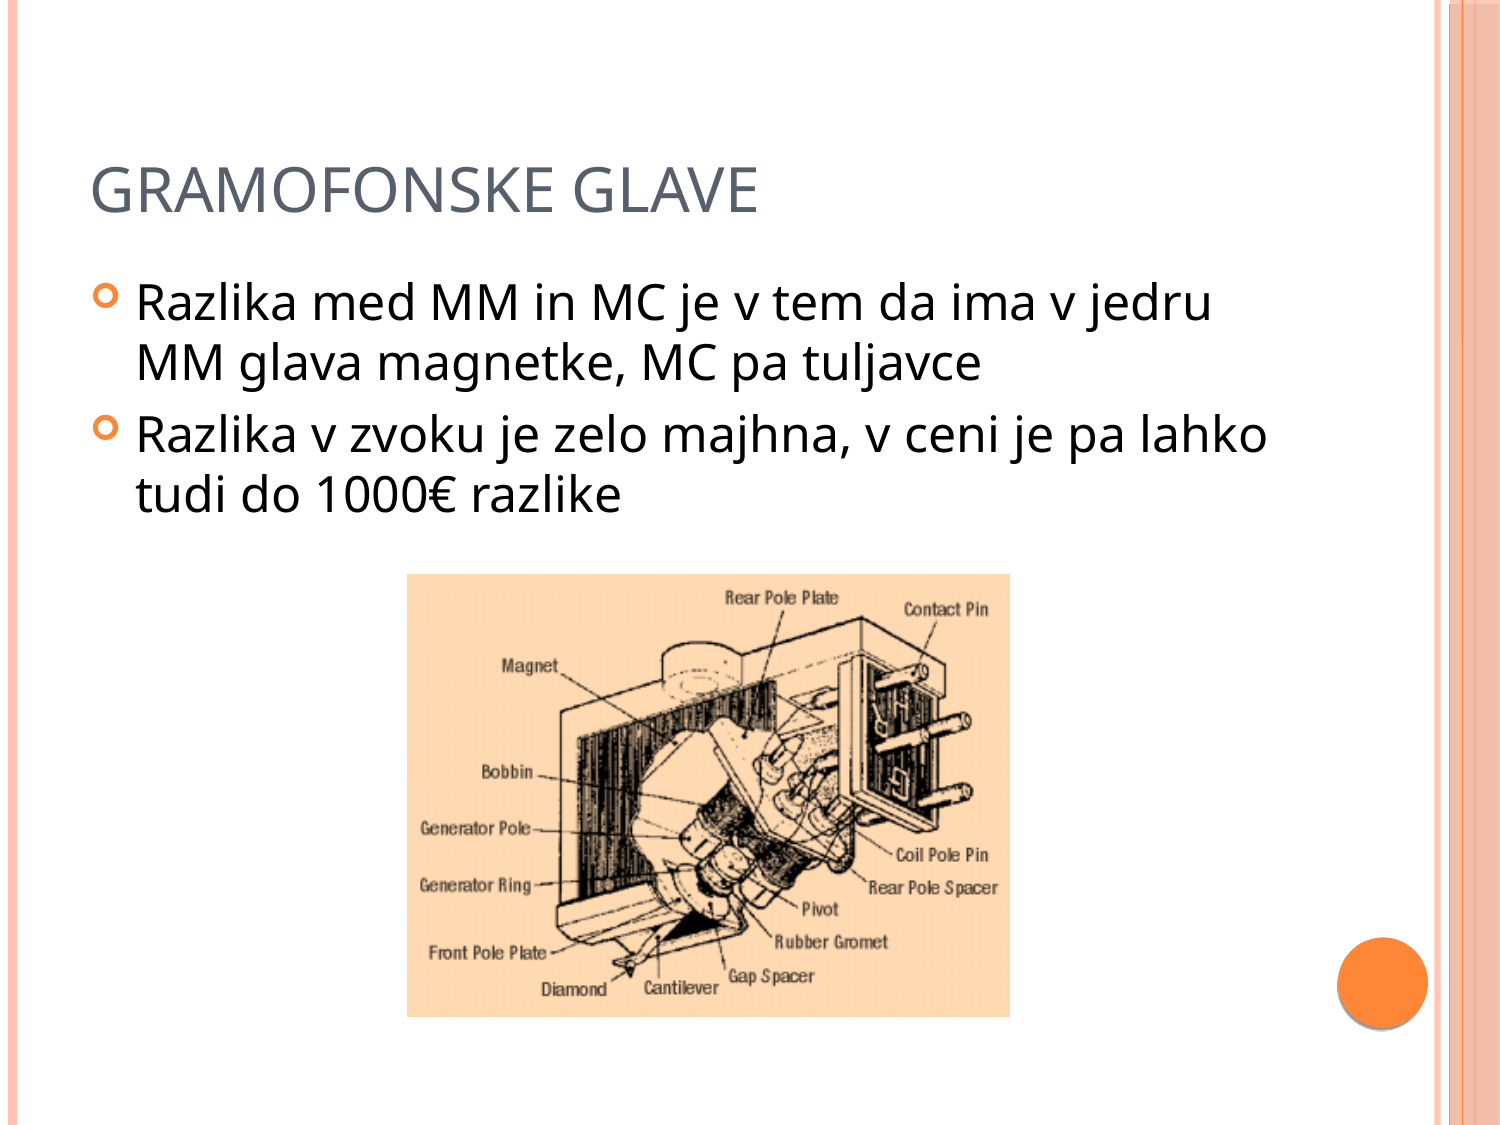

# Gramofonske glave
Razlika med MM in MC je v tem da ima v jedru MM glava magnetke, MC pa tuljavce
Razlika v zvoku je zelo majhna, v ceni je pa lahko tudi do 1000€ razlike